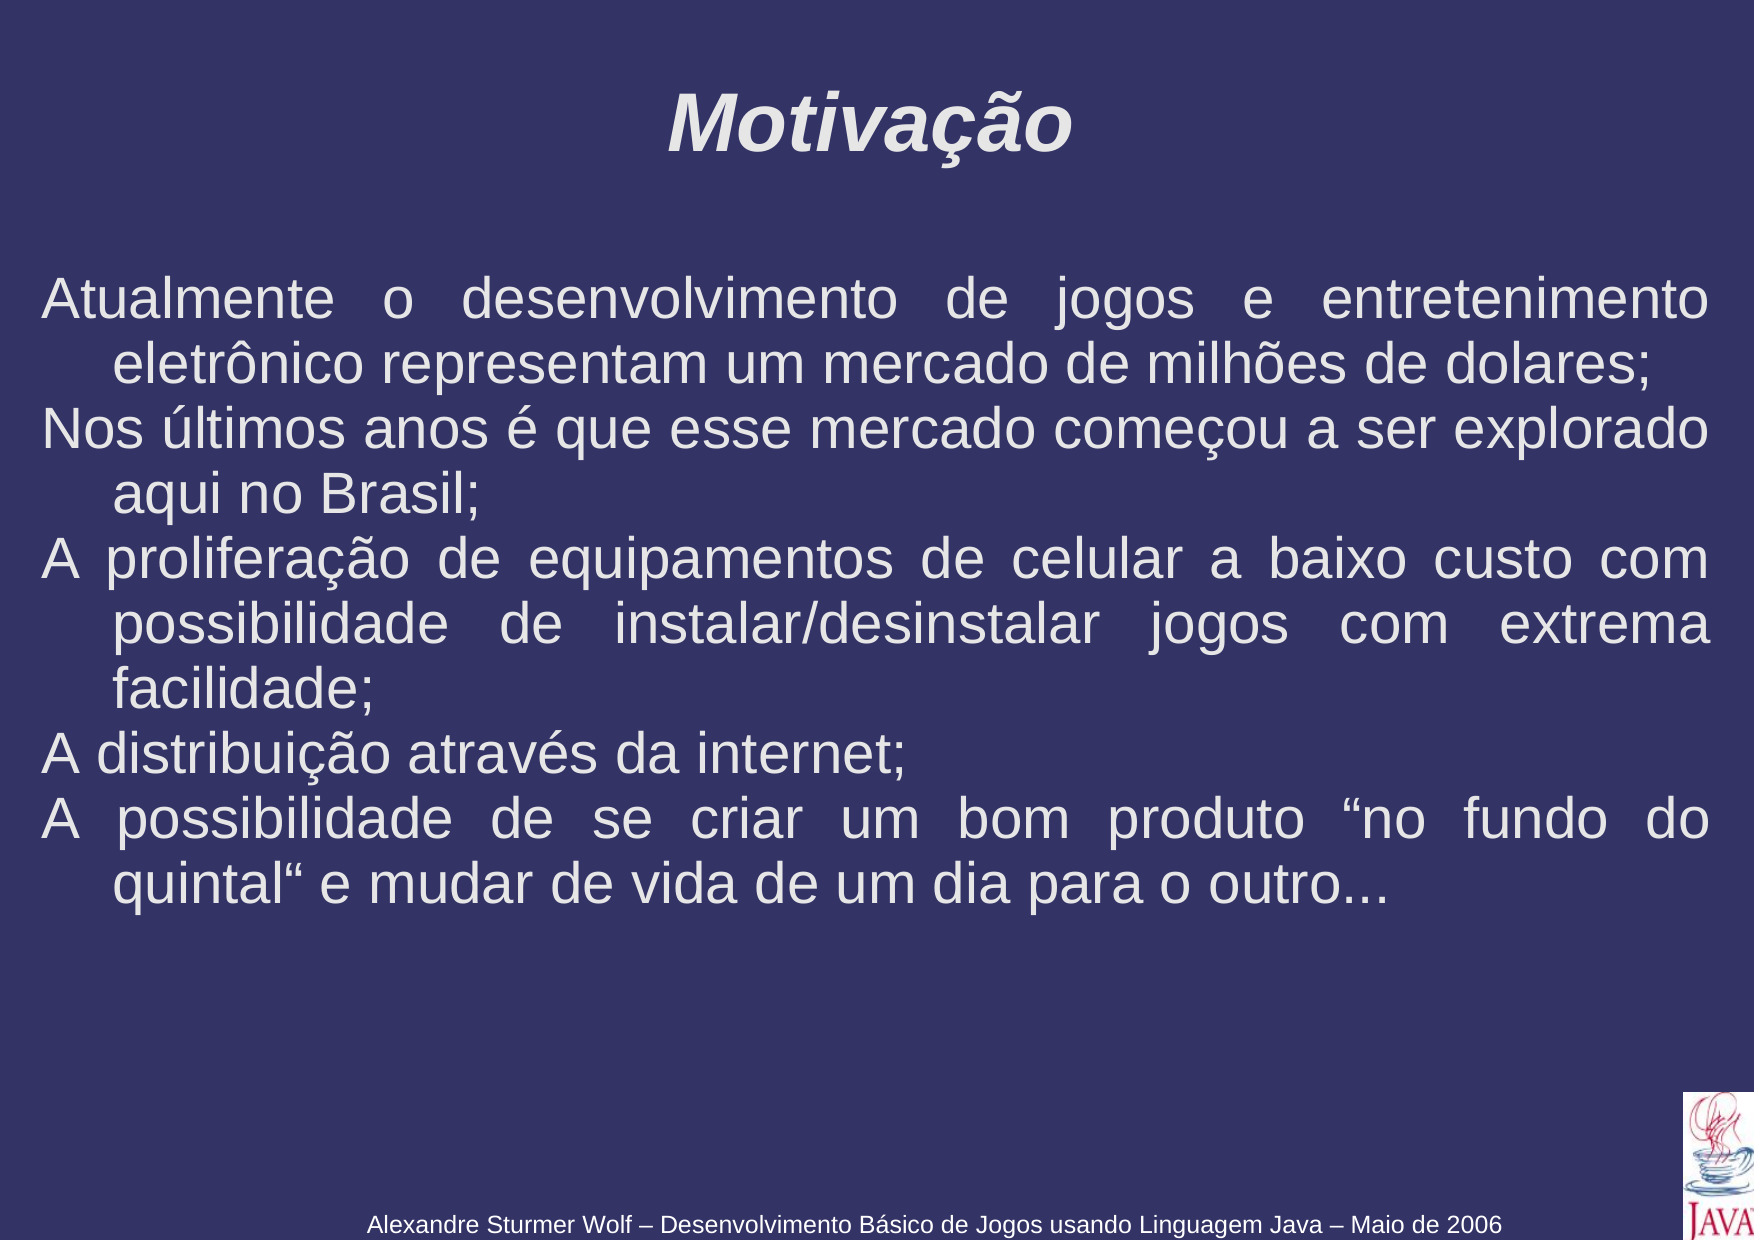

# Motivação
Atualmente o desenvolvimento de jogos e entretenimento eletrônico representam um mercado de milhões de dolares;
Nos últimos anos é que esse mercado começou a ser explorado aqui no Brasil;
A proliferação de equipamentos de celular a baixo custo com possibilidade de instalar/desinstalar jogos com extrema facilidade;
A distribuição através da internet;
A possibilidade de se criar um bom produto “no fundo do quintal“ e mudar de vida de um dia para o outro...